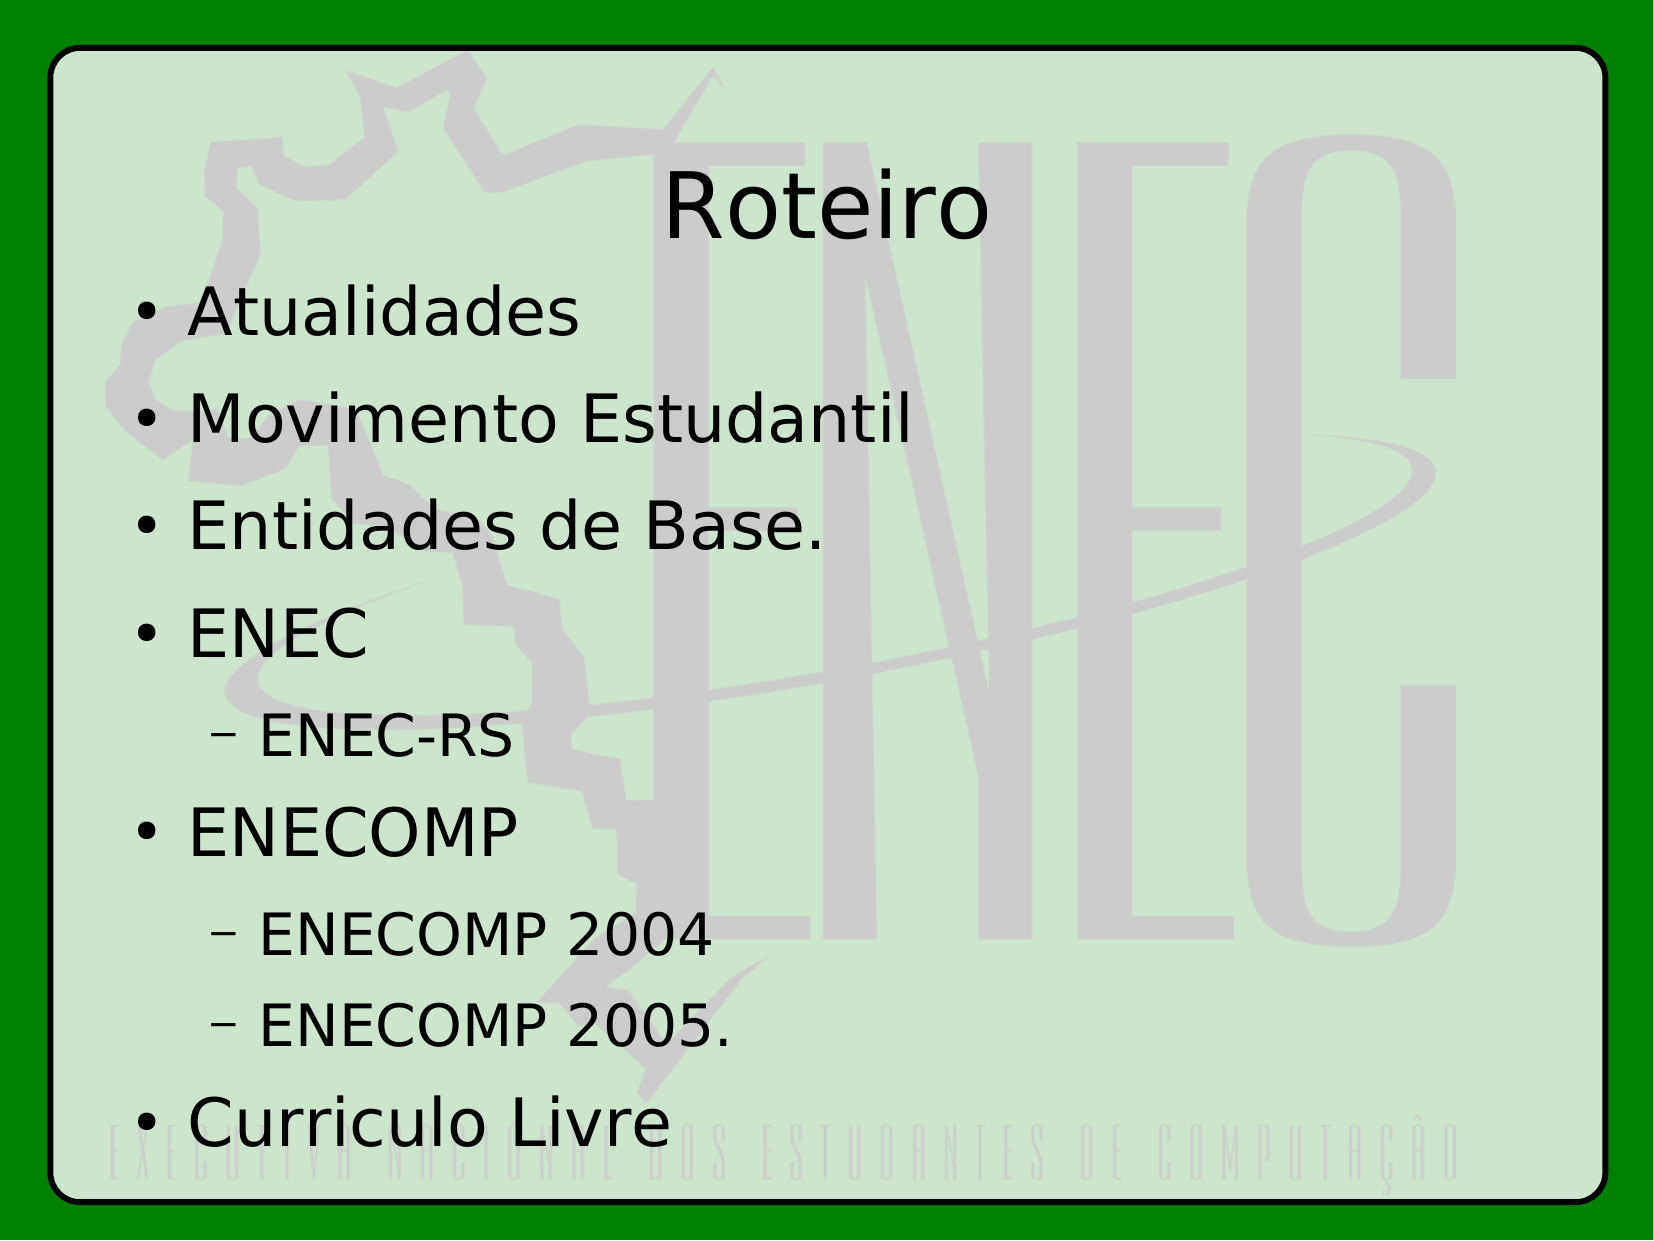

# Roteiro
Atualidades
Movimento Estudantil
Entidades de Base.
ENEC
ENEC-RS
ENECOMP
ENECOMP 2004
ENECOMP 2005.
Curriculo Livre